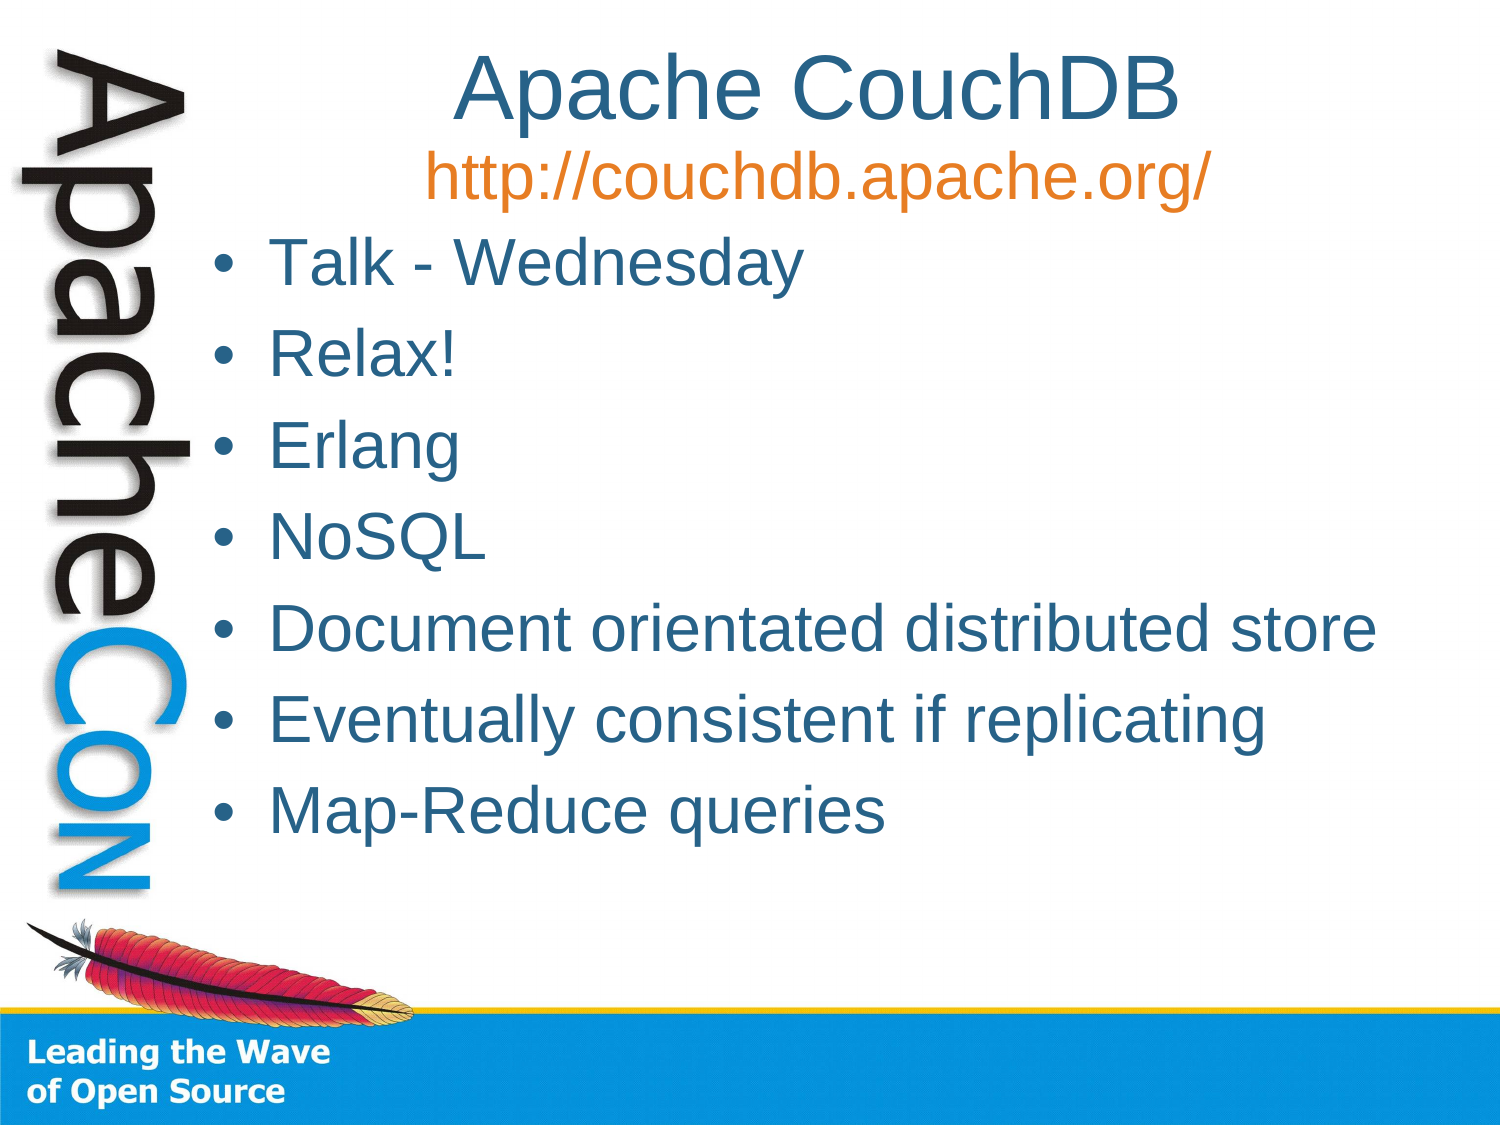

# Apache CouchDB http://couchdb.apache.org/
Talk - Wednesday
Relax!
Erlang
NoSQL
Document orientated distributed store
Eventually consistent if replicating
Map-Reduce queries